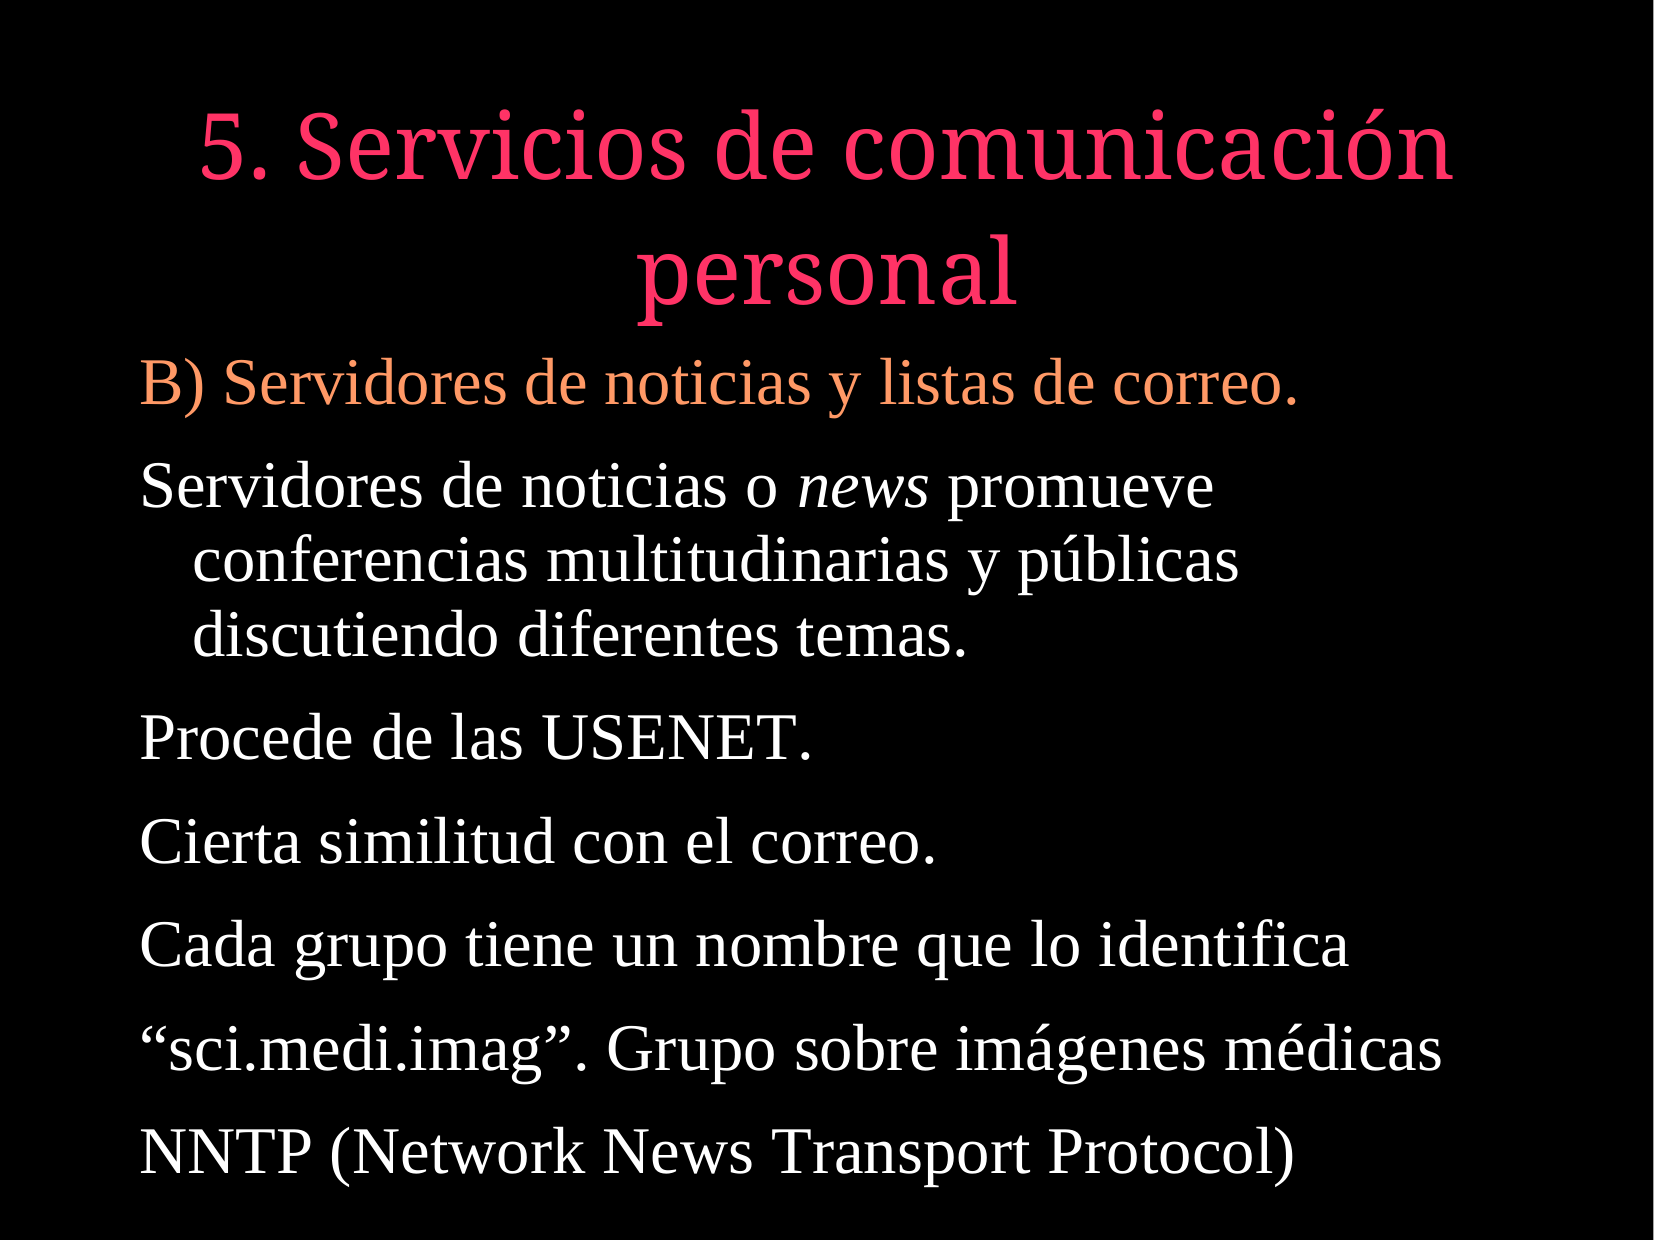

# 5. Servicios de comunicación personal
B) Servidores de noticias y listas de correo.
Servidores de noticias o news promueve conferencias multitudinarias y públicas discutiendo diferentes temas.
Procede de las USENET.
Cierta similitud con el correo.
Cada grupo tiene un nombre que lo identifica
“sci.medi.imag”. Grupo sobre imágenes médicas
NNTP (Network News Transport Protocol)